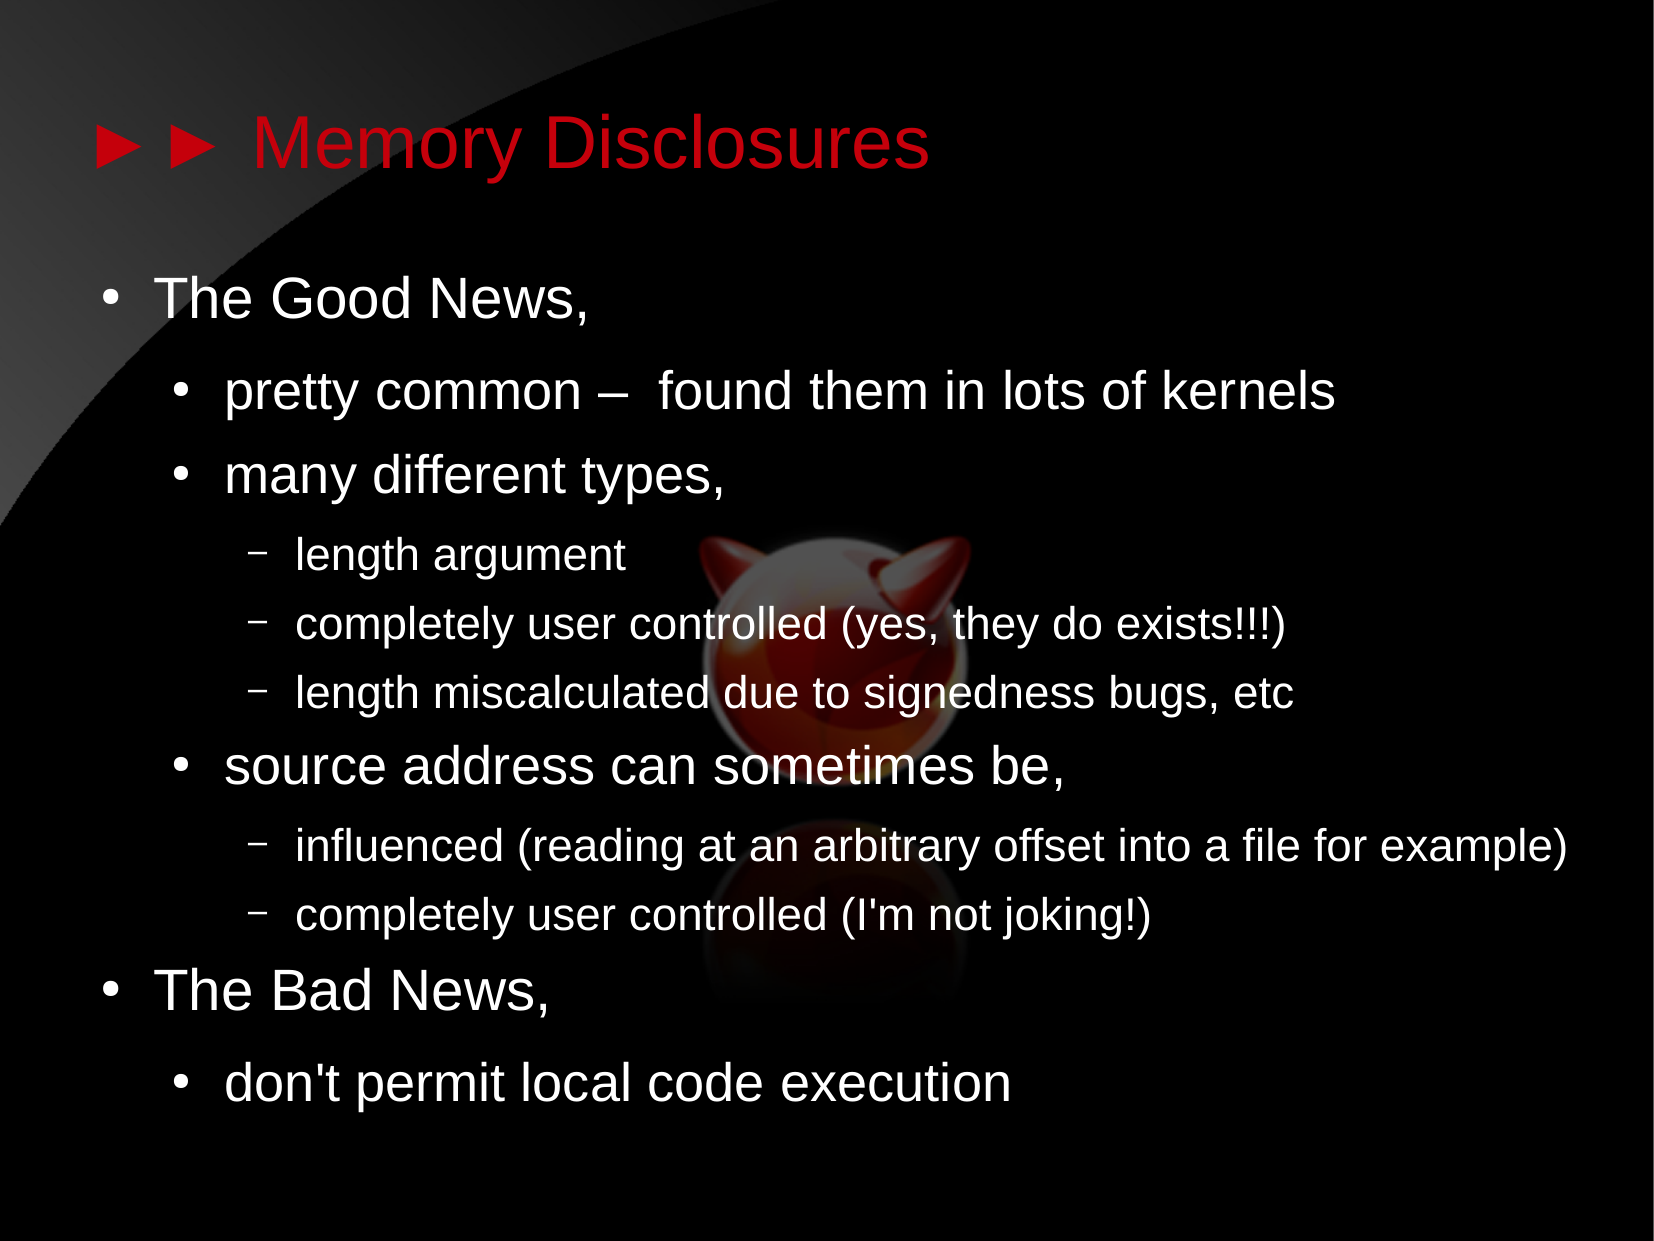

# ►► Memory Disclosures
The Good News,
pretty common – found them in lots of kernels
many different types,
length argument
completely user controlled (yes, they do exists!!!)
length miscalculated due to signedness bugs, etc
source address can sometimes be,
influenced (reading at an arbitrary offset into a file for example)
completely user controlled (I'm not joking!)
The Bad News,
don't permit local code execution